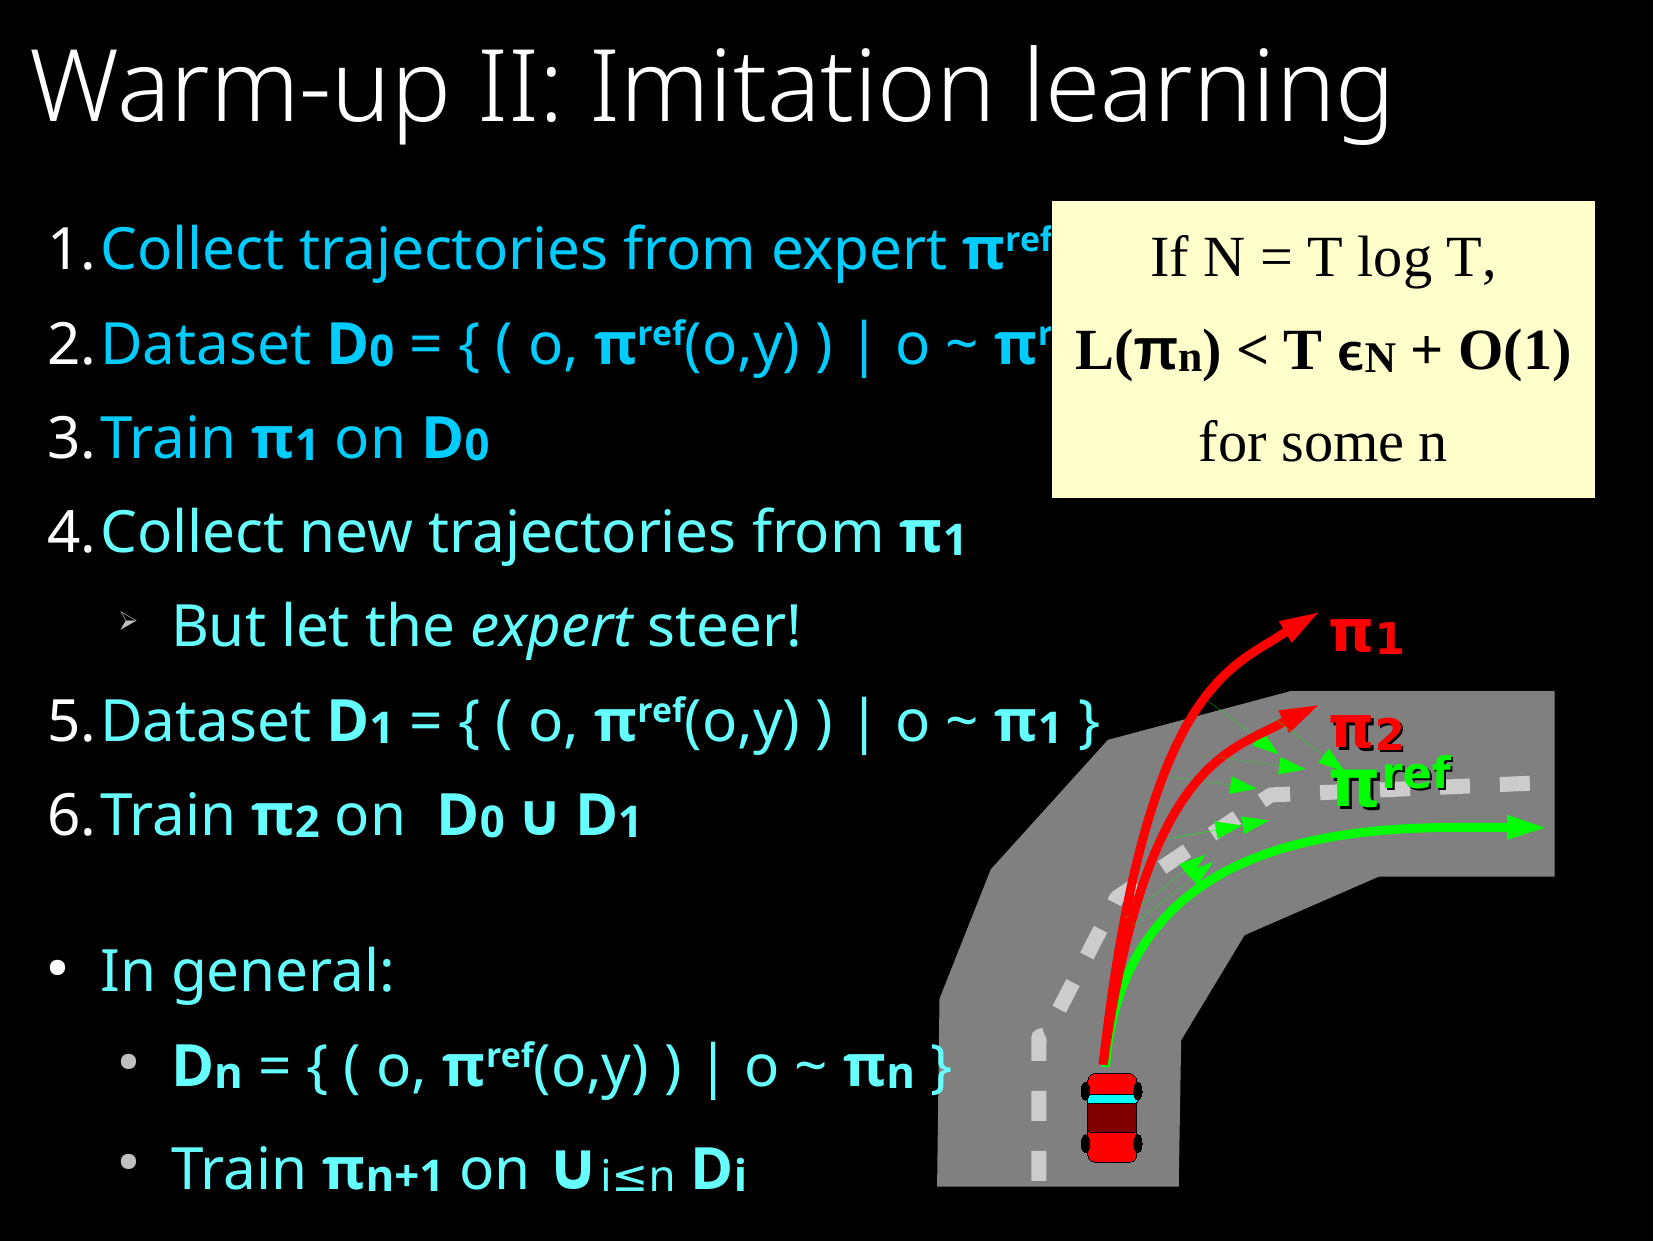

# Warm-up II: Imitation learning
If N = T log T,
L(πn) < T N + O(1)
for some n
Collect trajectories from expert πref
Dataset D0 = { ( o, πref(o,y) ) | o ~ πref }
Train π1 on D0
Collect new trajectories from π1
But let the expert steer!
Dataset D1 = { ( o, πref(o,y) ) | o ~ π1 }
Train π2 on D0 ∪ D1
In general:
Dn = { ( o, πref(o,y) ) | o ~ πn }
Train πn+1 on ∪i≤n Di
π1
π2
πref